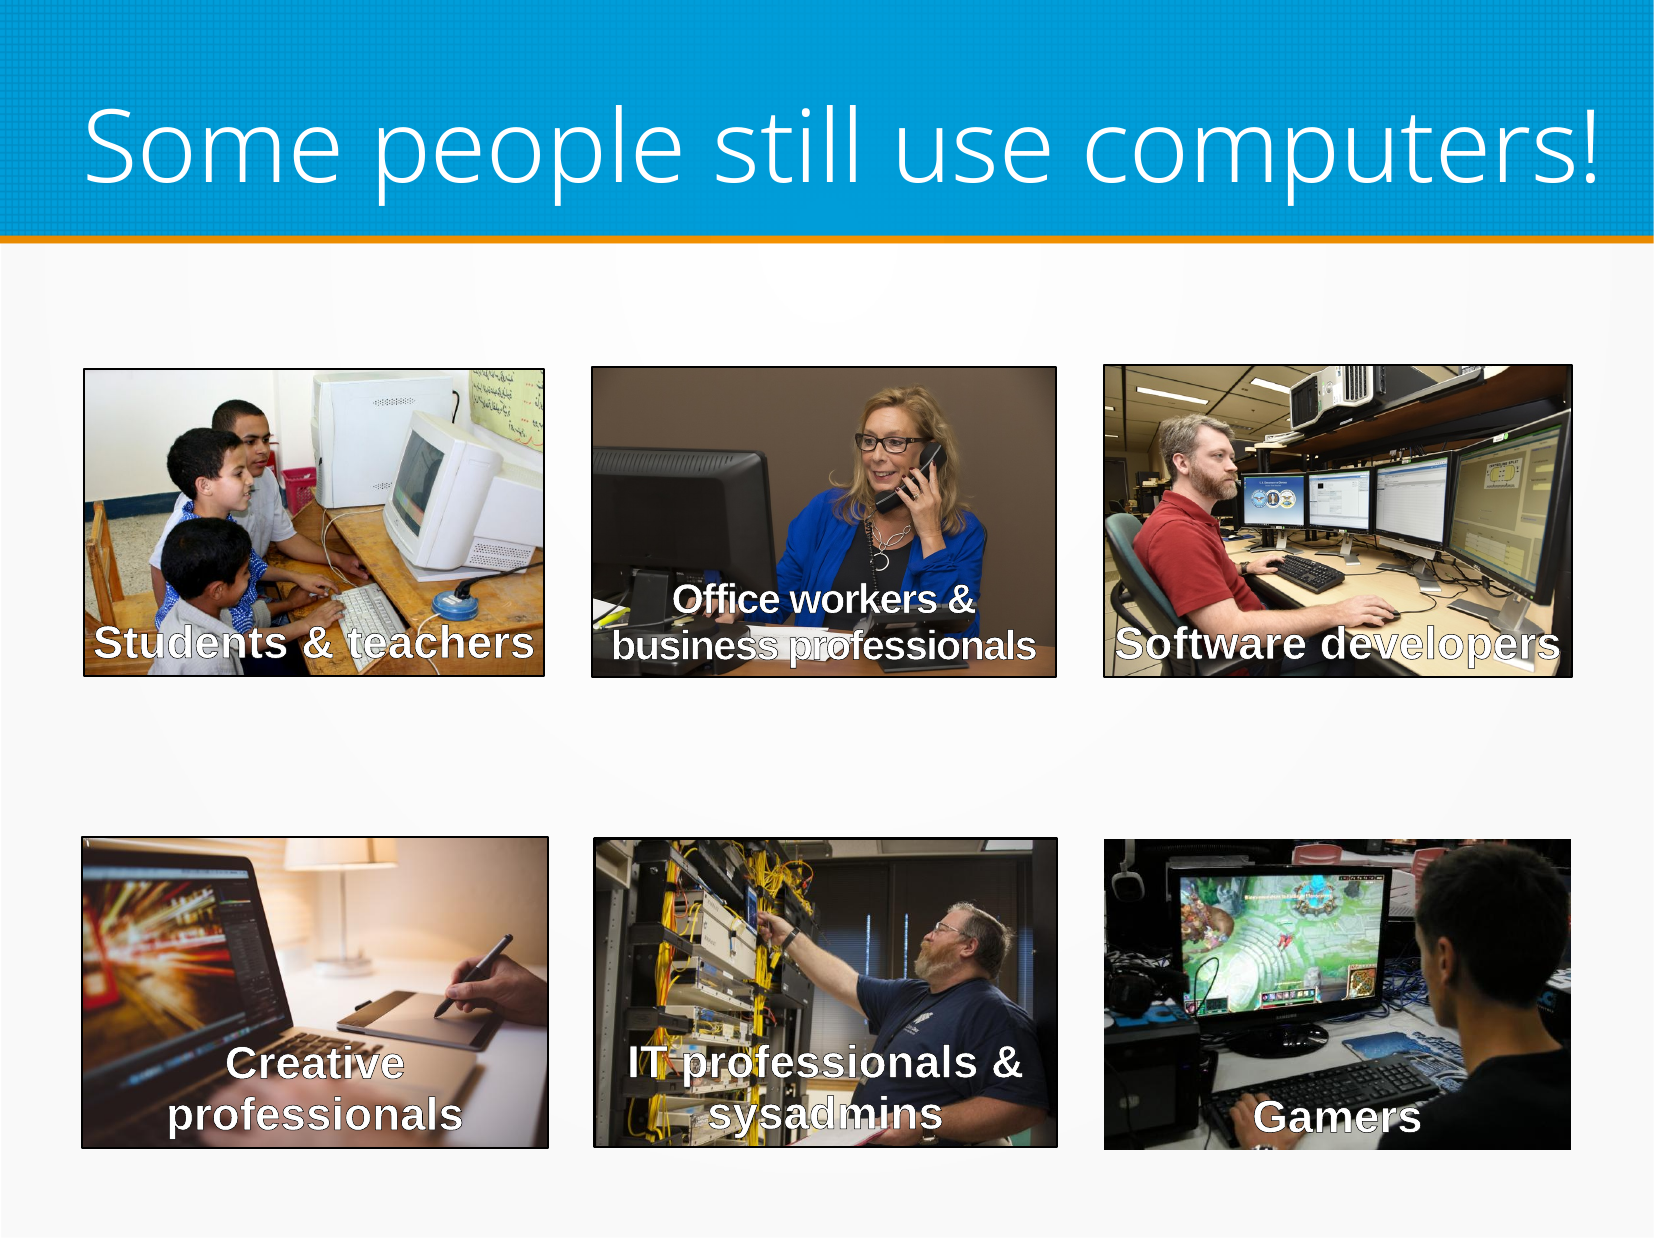

# Some people still use computers!
Software developers
Office workers &
business professionals
Students & teachers
Creative
professionals
IT professionals &
sysadmins
Gamers